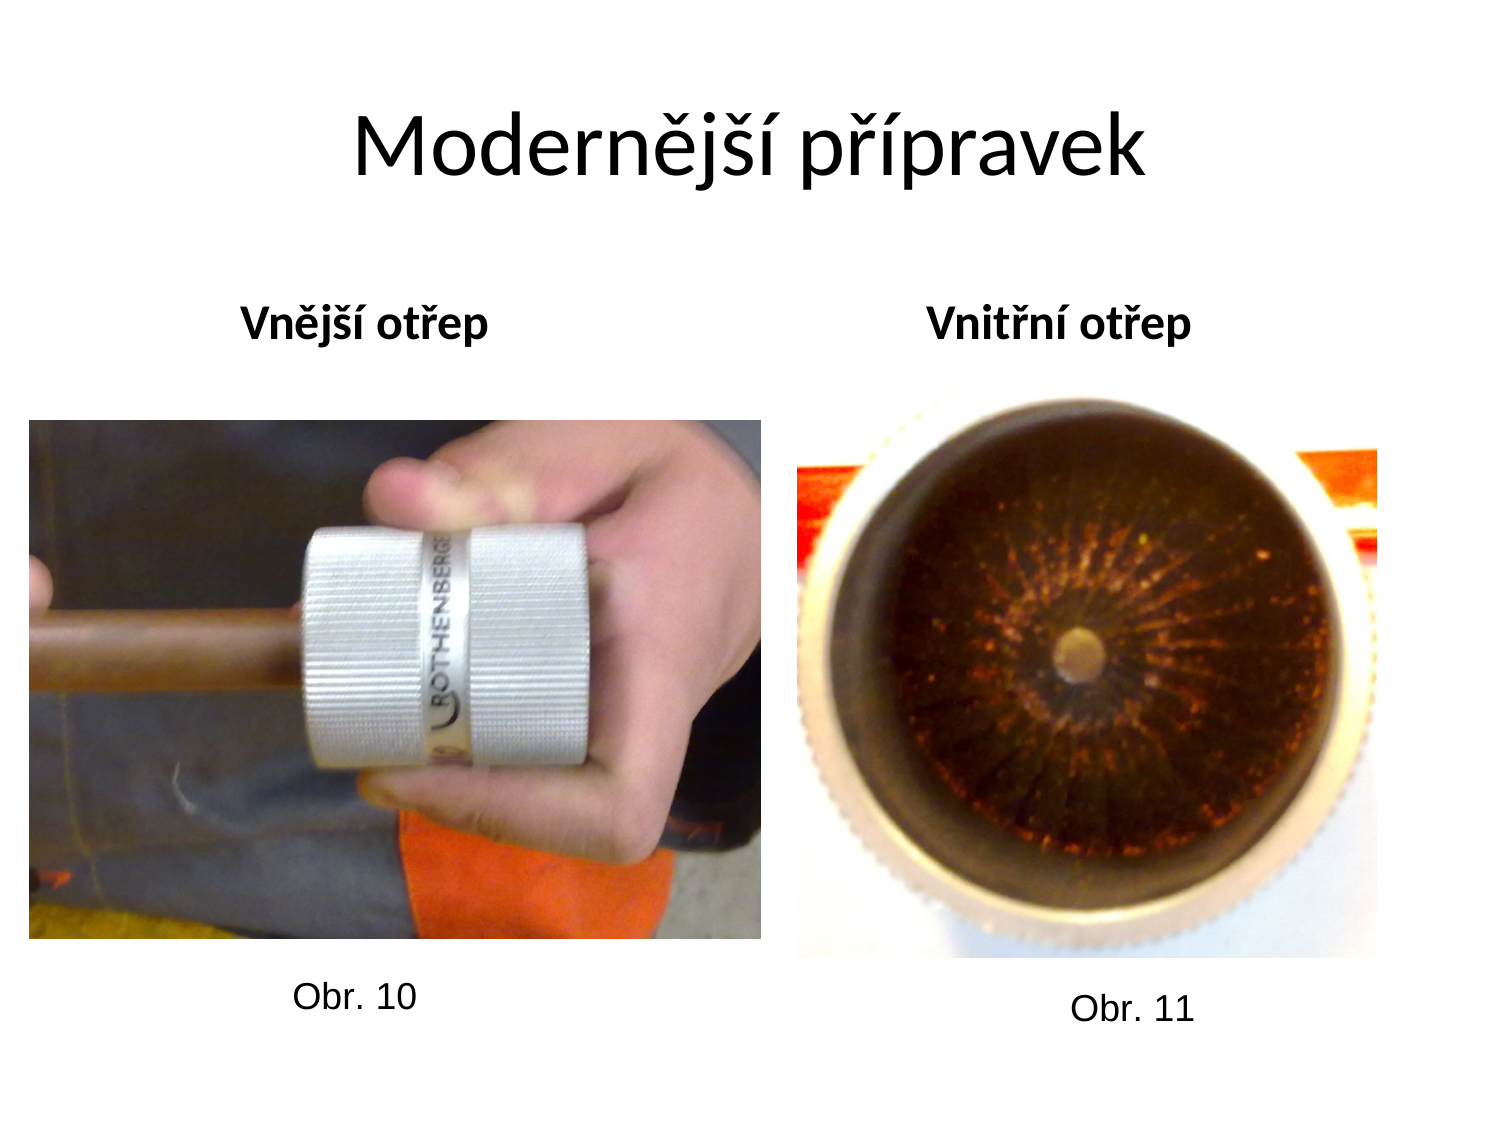

# Modernější přípravek
	Vnější otřep
	Vnitřní otřep
Obr. 10
Obr. 11